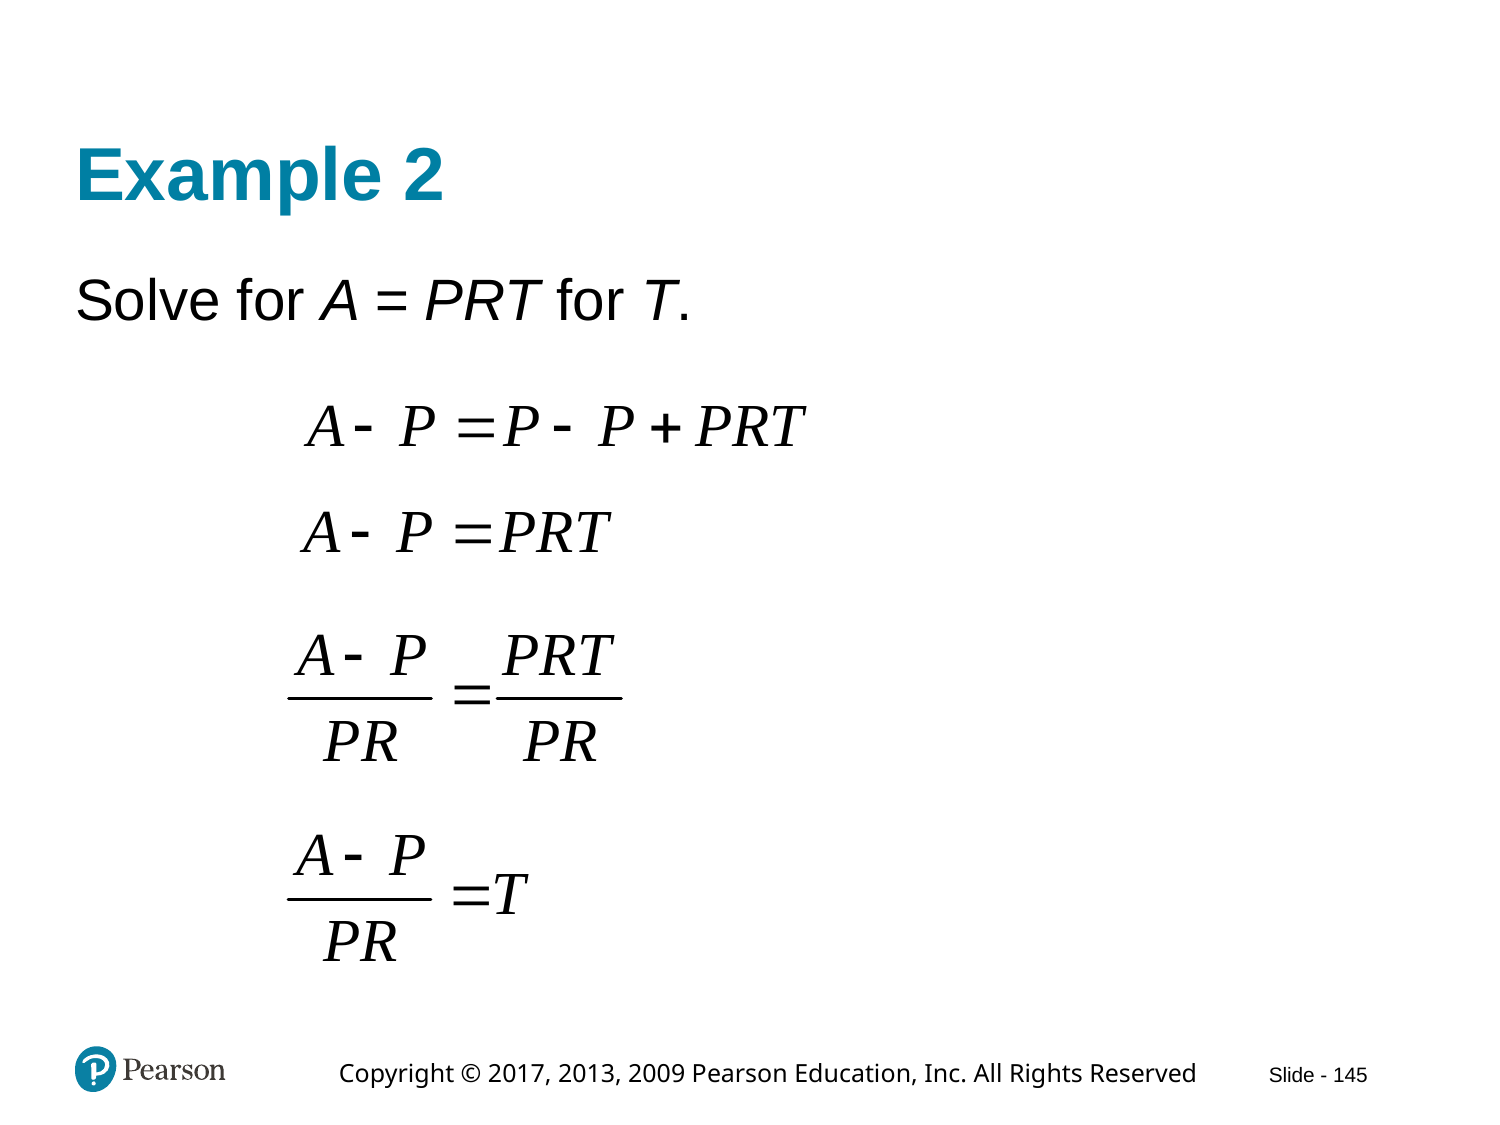

# Example 2
Solve for A = PRT for T.